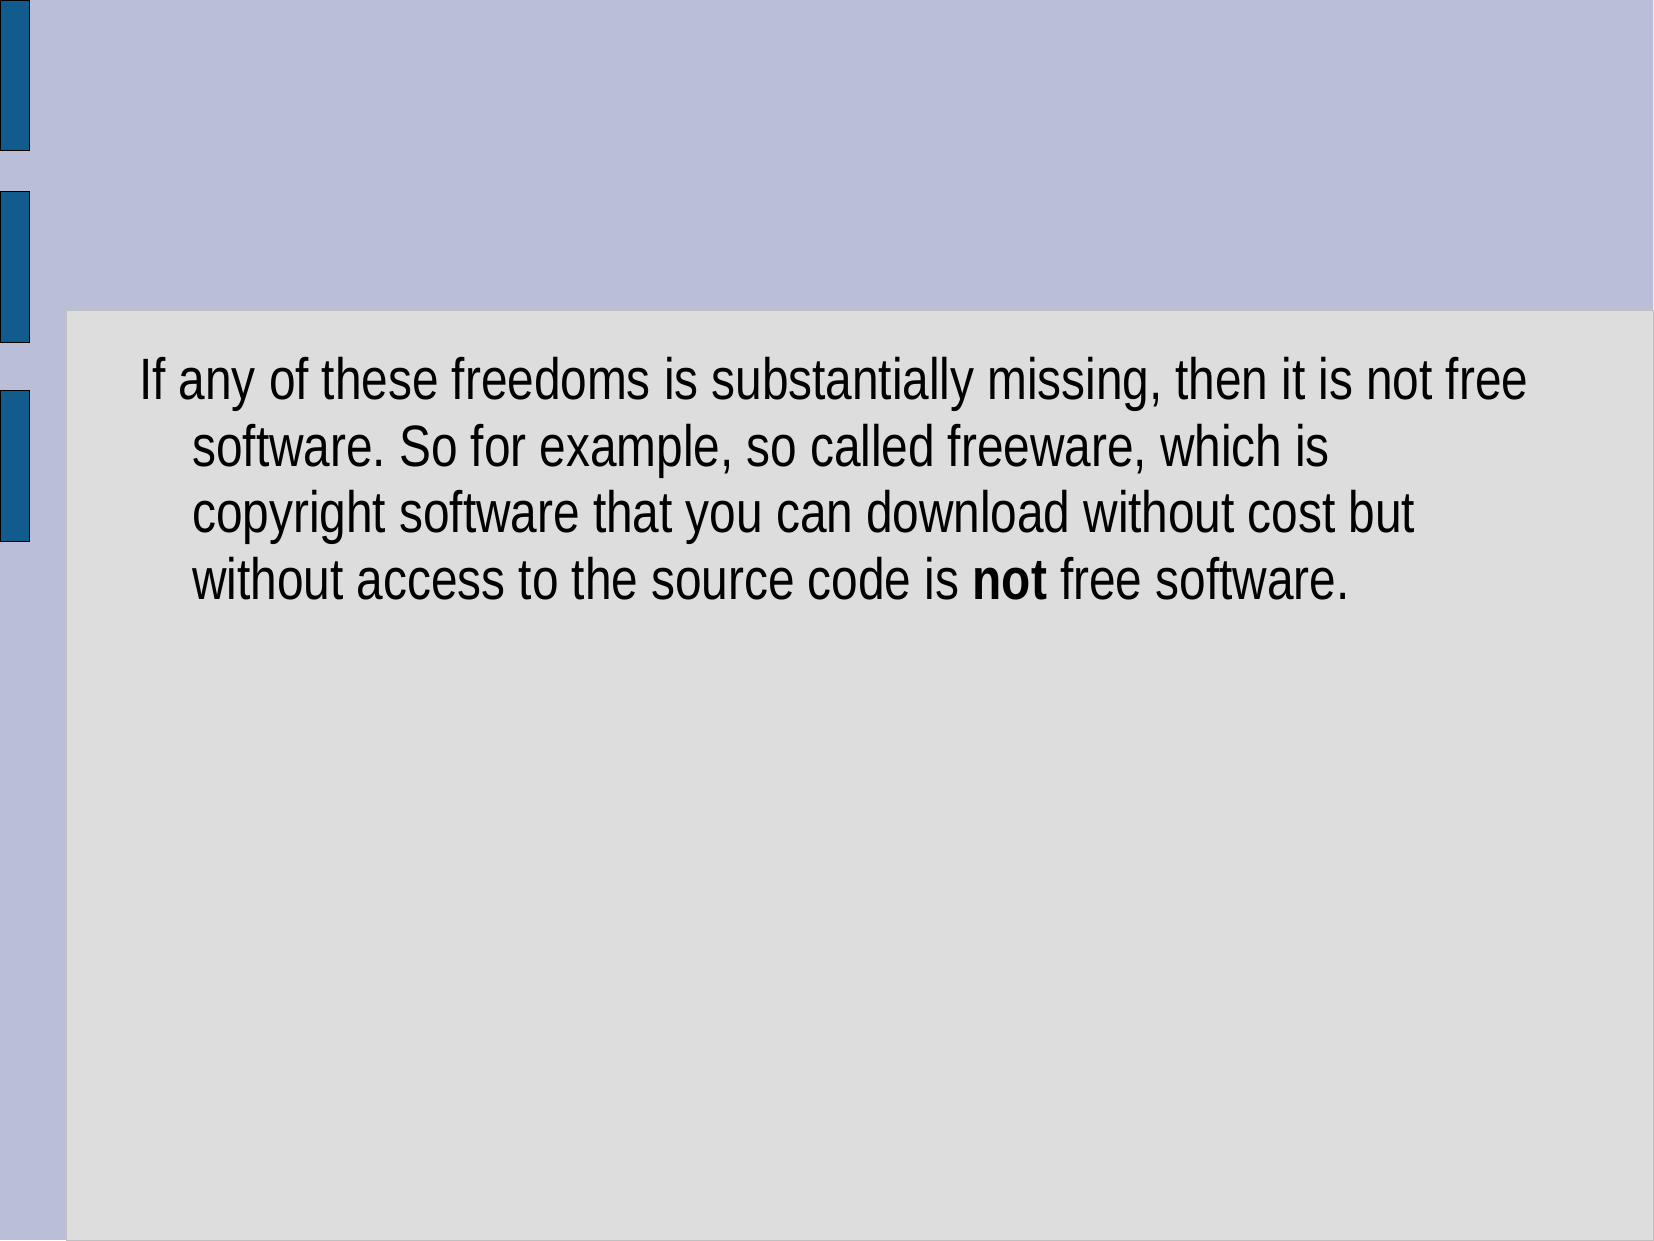

# If any of these freedoms is substantially missing, then it is not free software. So for example, so called freeware, which is copyright software that you can download without cost but without access to the source code is not free software.